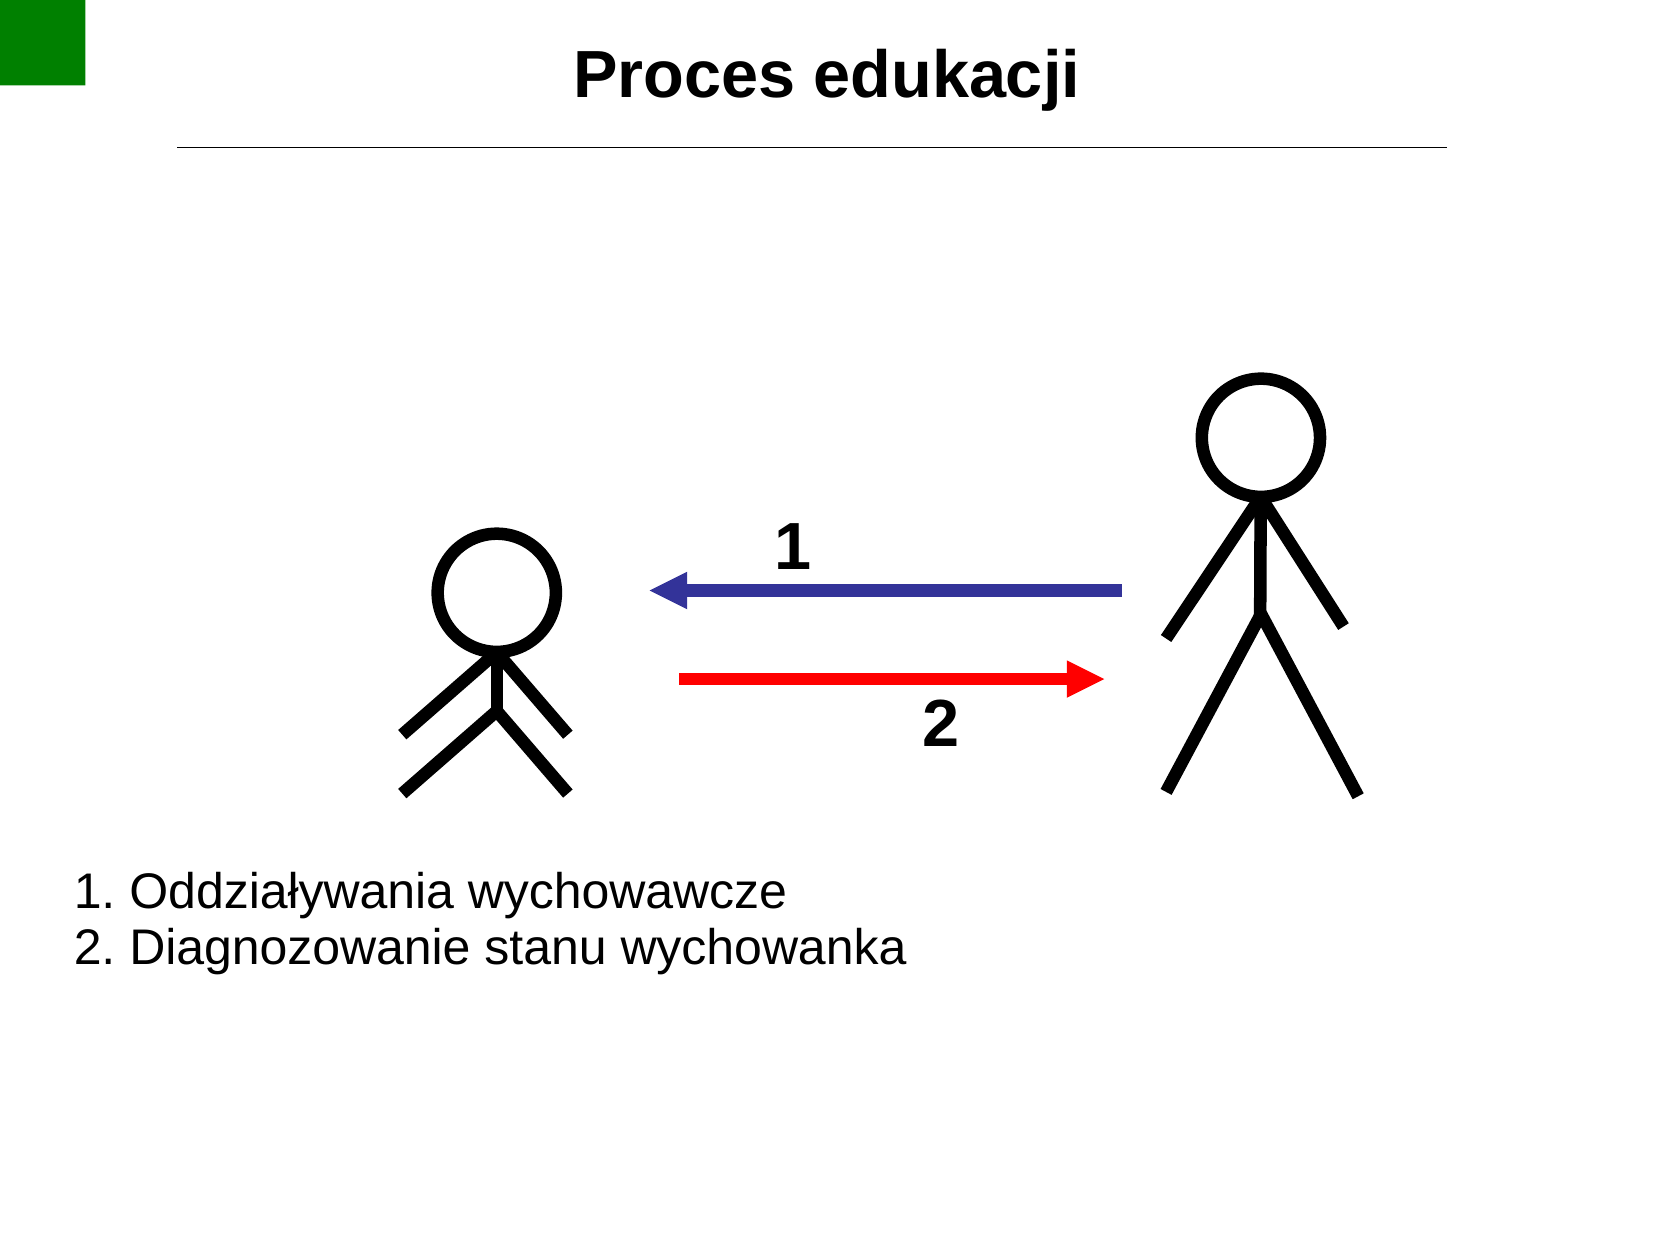

Proces edukacji
1
2
1. Oddziaływania wychowawcze
2. Diagnozowanie stanu wychowanka